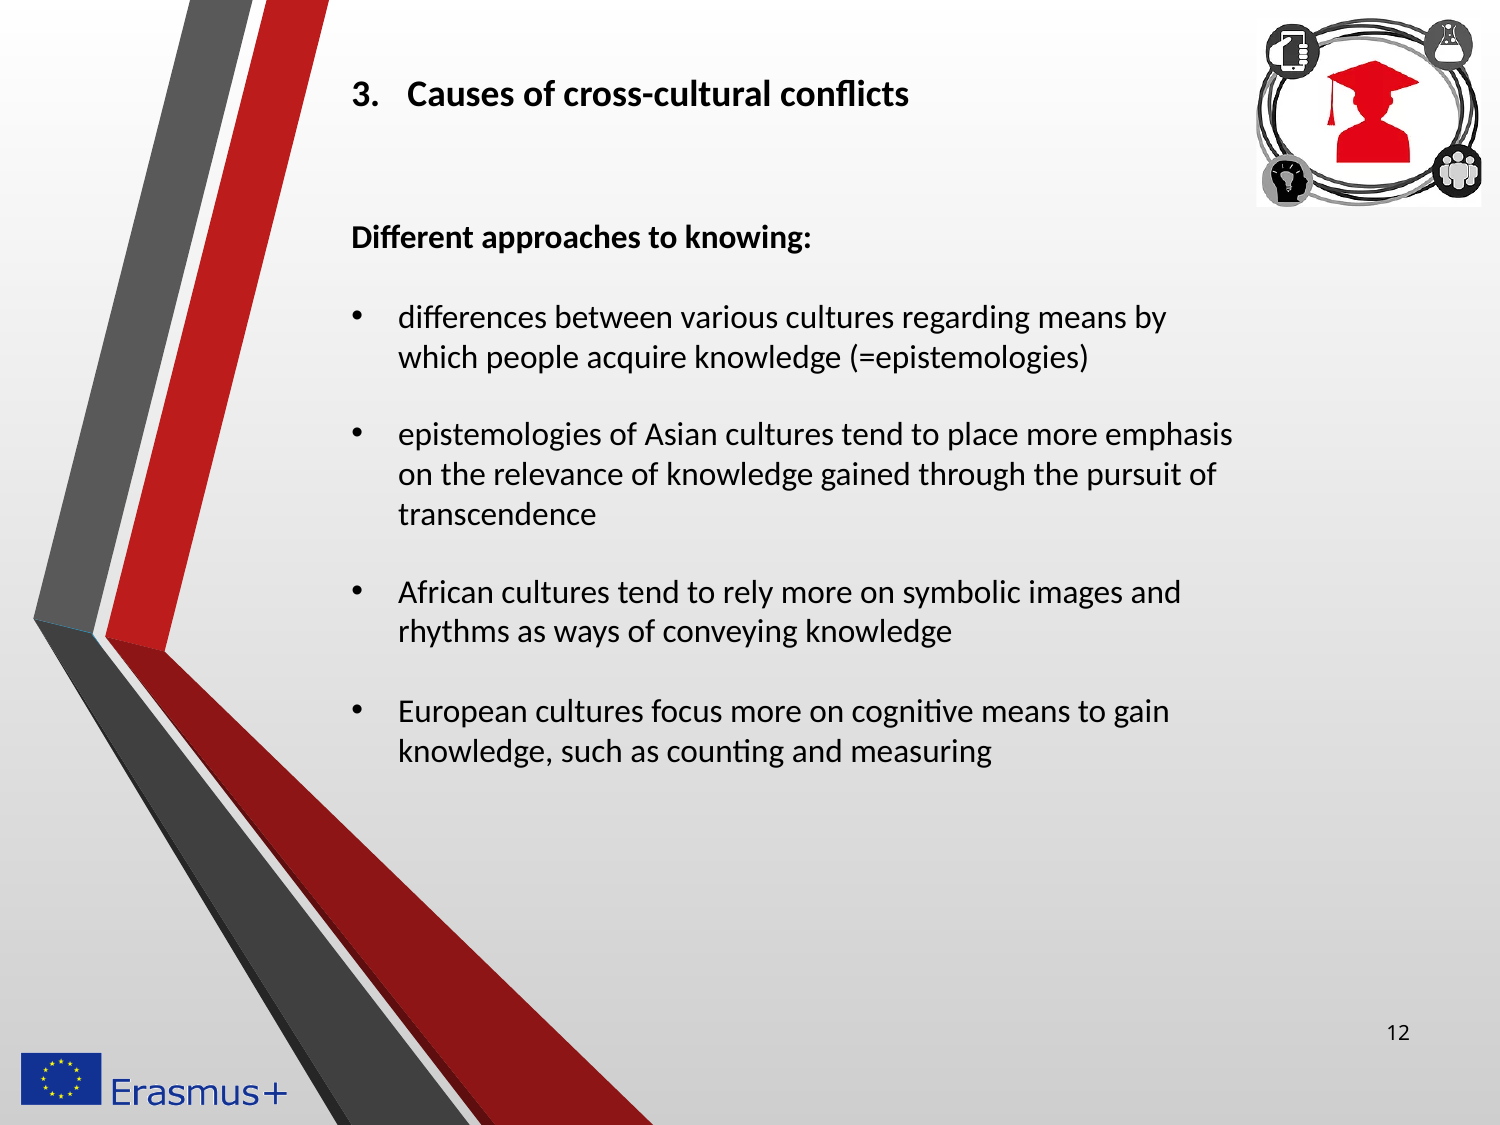

Causes of cross-cultural conflicts
Different approaches to knowing:
differences between various cultures regarding means by which people acquire knowledge (=epistemologies)
epistemologies of Asian cultures tend to place more emphasis on the relevance of knowledge gained through the pursuit of transcendence
African cultures tend to rely more on symbolic images and rhythms as ways of conveying knowledge
European cultures focus more on cognitive means to gain knowledge, such as counting and measuring